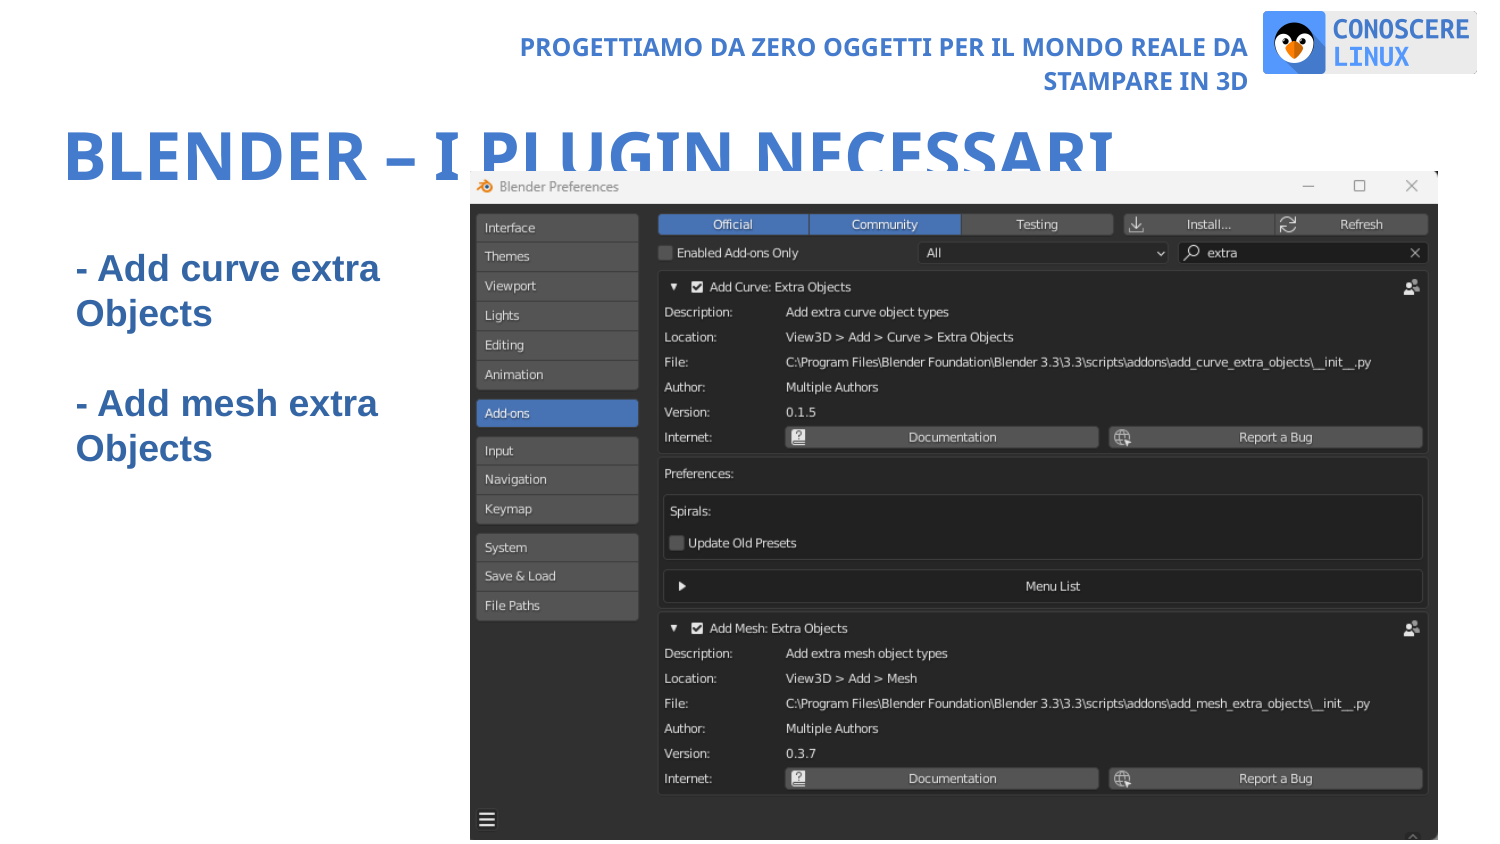

PROGETTIAMO DA ZERO OGGETTI PER IL MONDO REALE DA STAMPARE IN 3D
BLENDER – I PLUGIN NECESSARI
# - Add curve extra Objects - Add mesh extra Objects